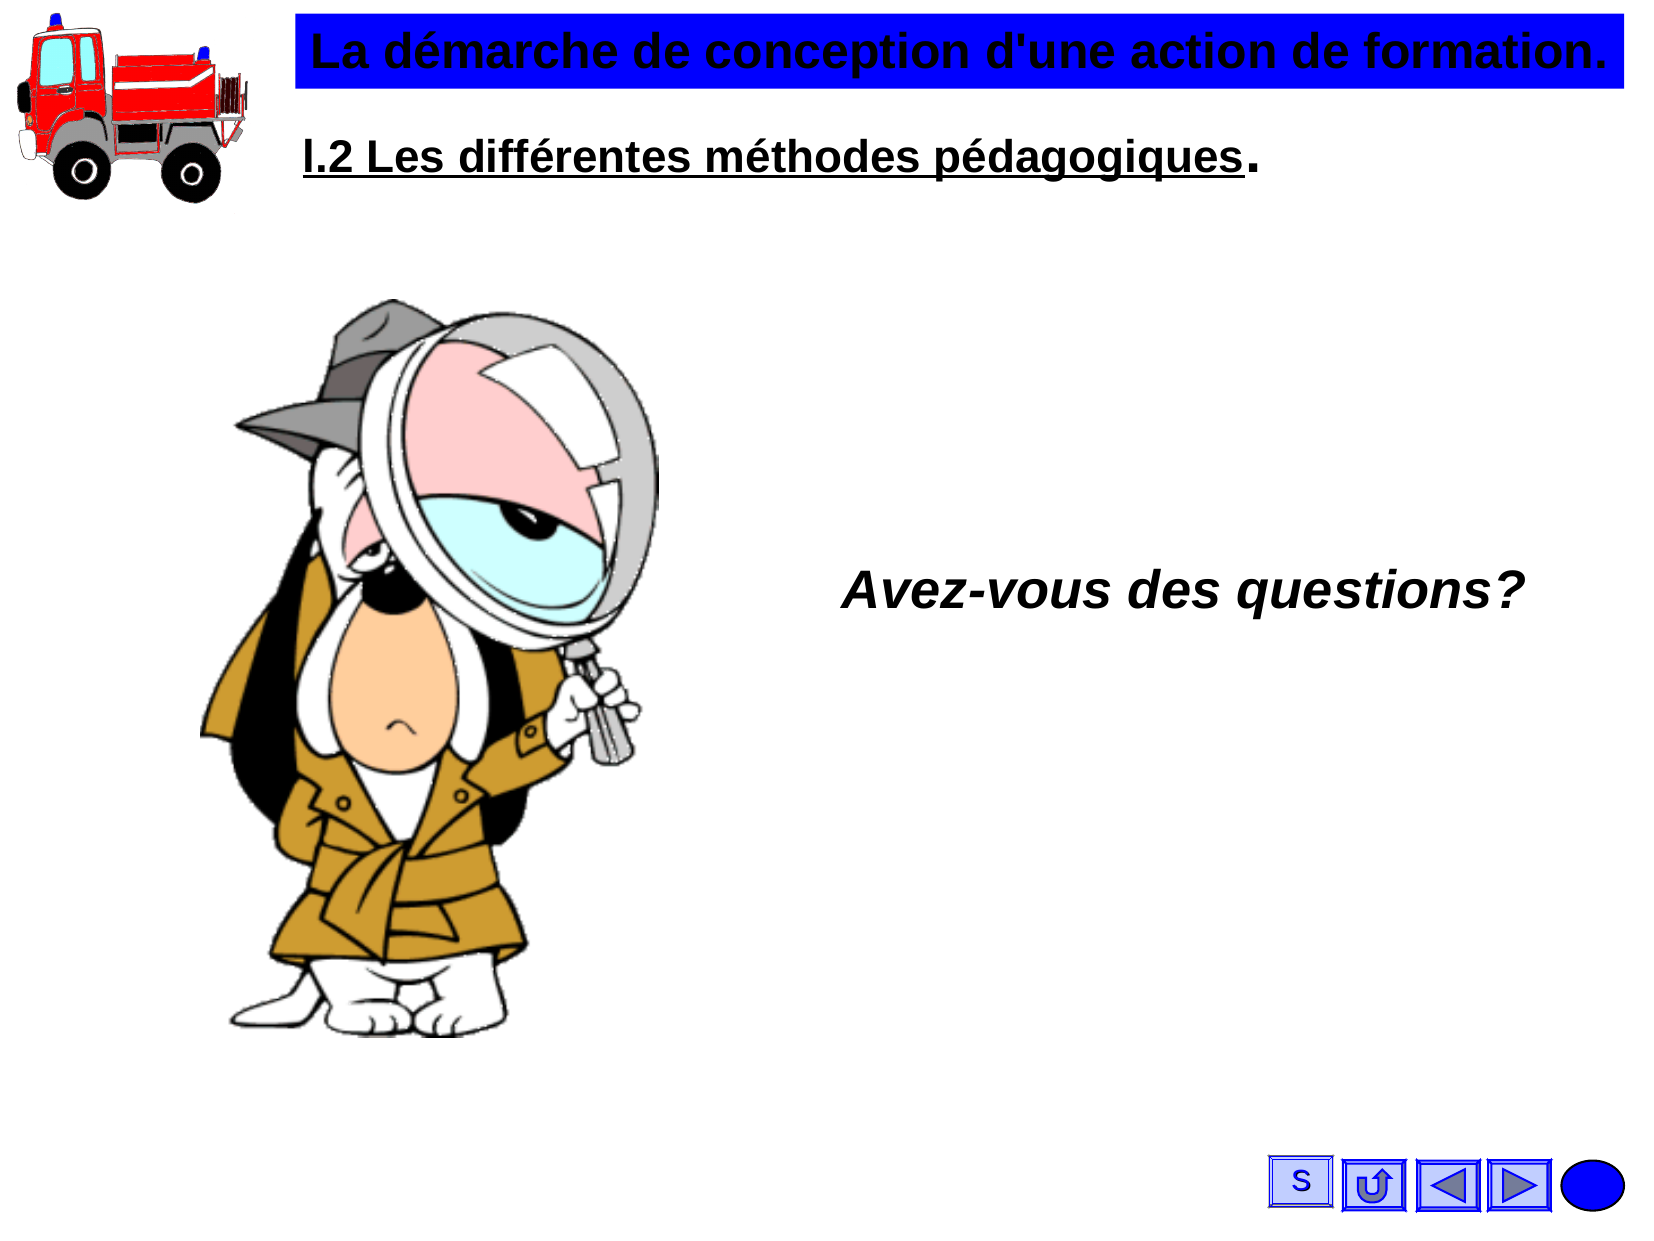

La démarche de conception d'une action de formation.
l.2 Les différentes méthodes pédagogiques.
#
Avez-vous des questions?
.